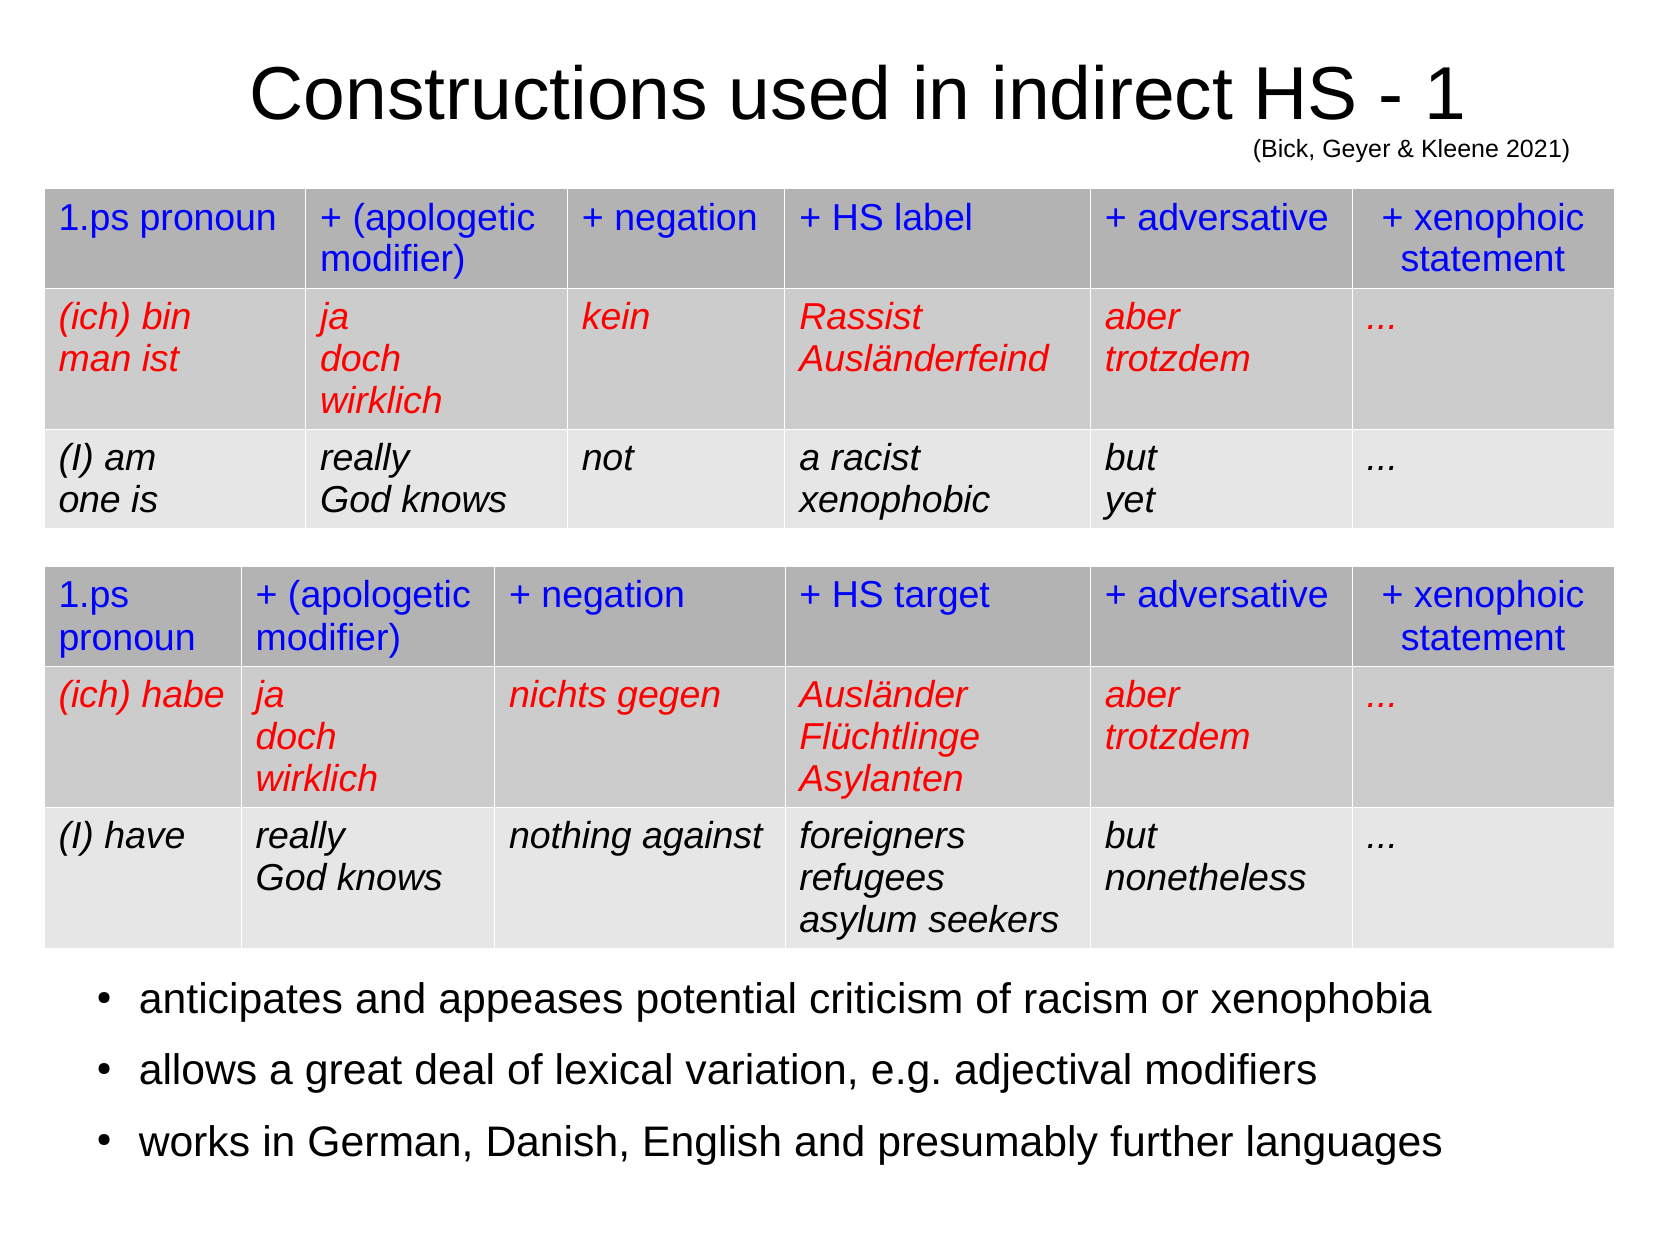

# Constructions used in indirect HS - 1 (Bick, Geyer & Kleene 2021)
| 1.ps pronoun | + (apologetic modifier) | + negation | + HS label | + adversative | + xenophoic statement |
| --- | --- | --- | --- | --- | --- |
| (ich) bin man ist | ja doch wirklich | kein | Rassist Ausländerfeind | aber trotzdem | ... |
| (I) am one is | really God knows | not | a racist xenophobic | but yet | ... |
| 1.ps pronoun | + (apologetic modifier) | + negation | + HS target | + adversative | + xenophoic statement |
| --- | --- | --- | --- | --- | --- |
| (ich) habe | ja doch wirklich | nichts gegen | Ausländer Flüchtlinge Asylanten | aber trotzdem | ... |
| (I) have | really God knows | nothing against | foreigners refugees asylum seekers | but nonetheless | ... |
anticipates and appeases potential criticism of racism or xenophobia
allows a great deal of lexical variation, e.g. adjectival modifiers
works in German, Danish, English and presumably further languages